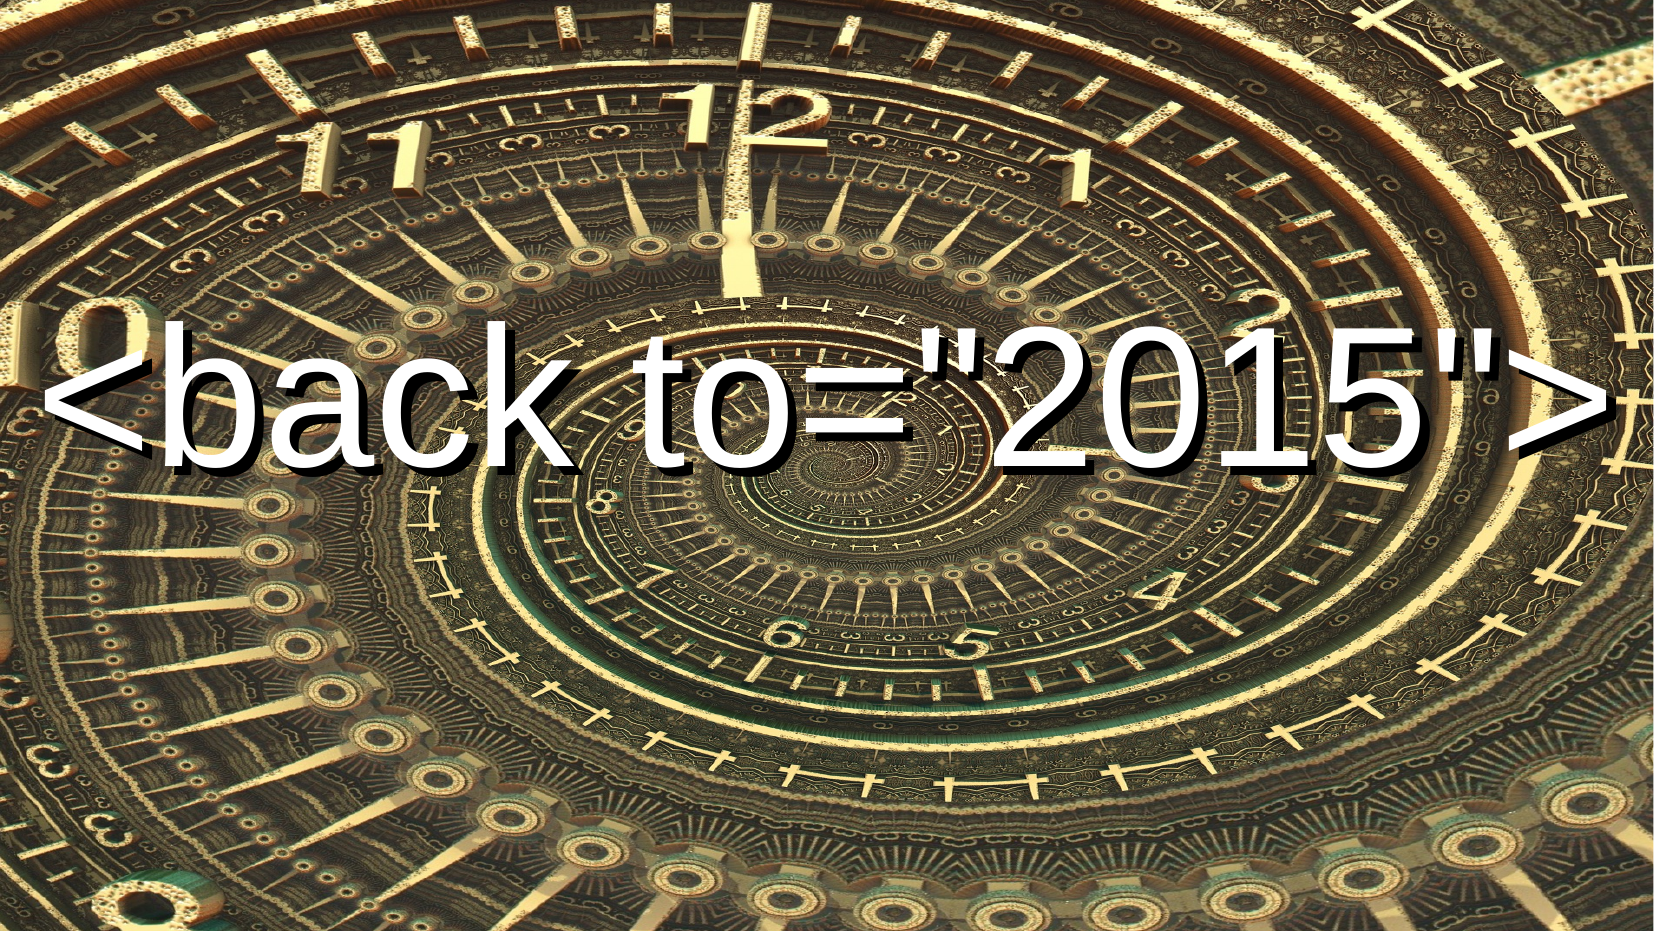

<back to="2015">
(C) Connettiva 2017 - CC-BY-NC 4.0
www.connettiva.eu
47